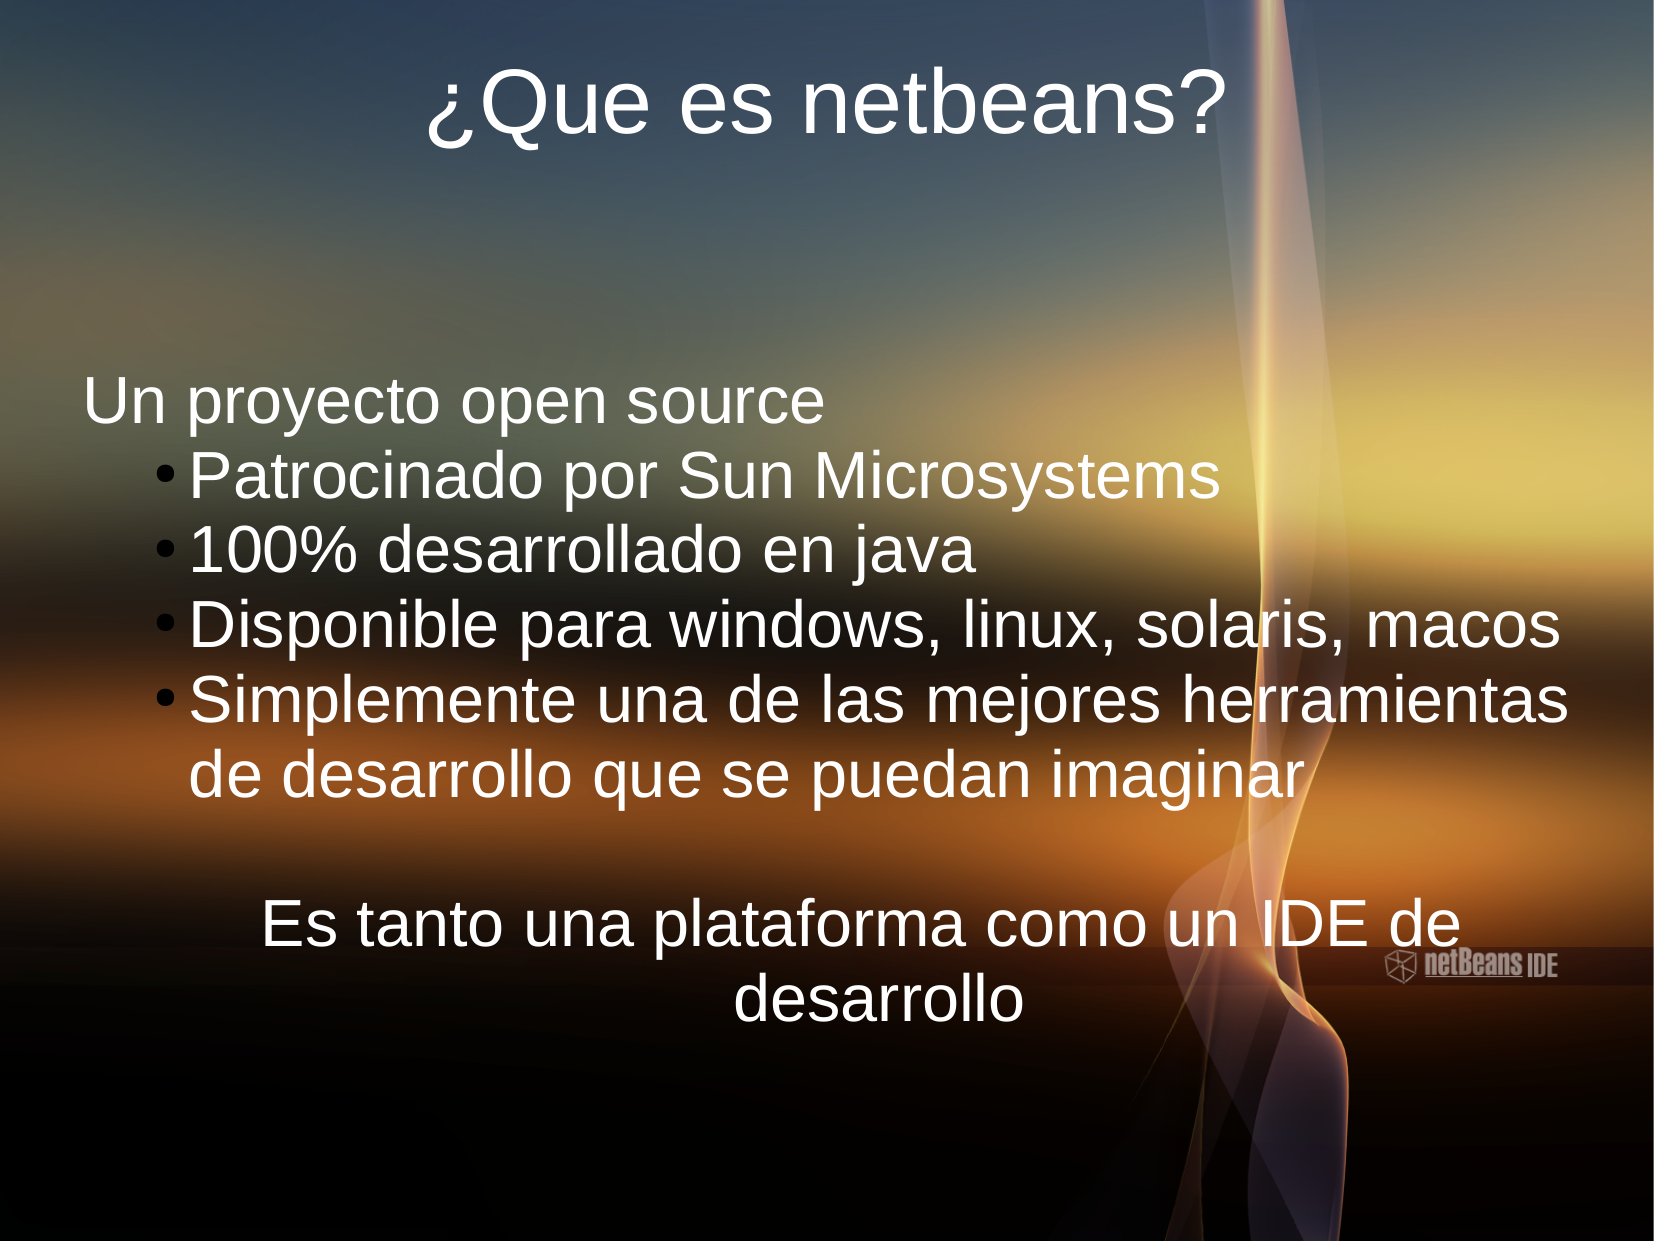

# ¿Que es netbeans?
Un proyecto open source
Patrocinado por Sun Microsystems
100% desarrollado en java
Disponible para windows, linux, solaris, macos
Simplemente una de las mejores herramientas de desarrollo que se puedan imaginar
Es tanto una plataforma como un IDE de desarrollo